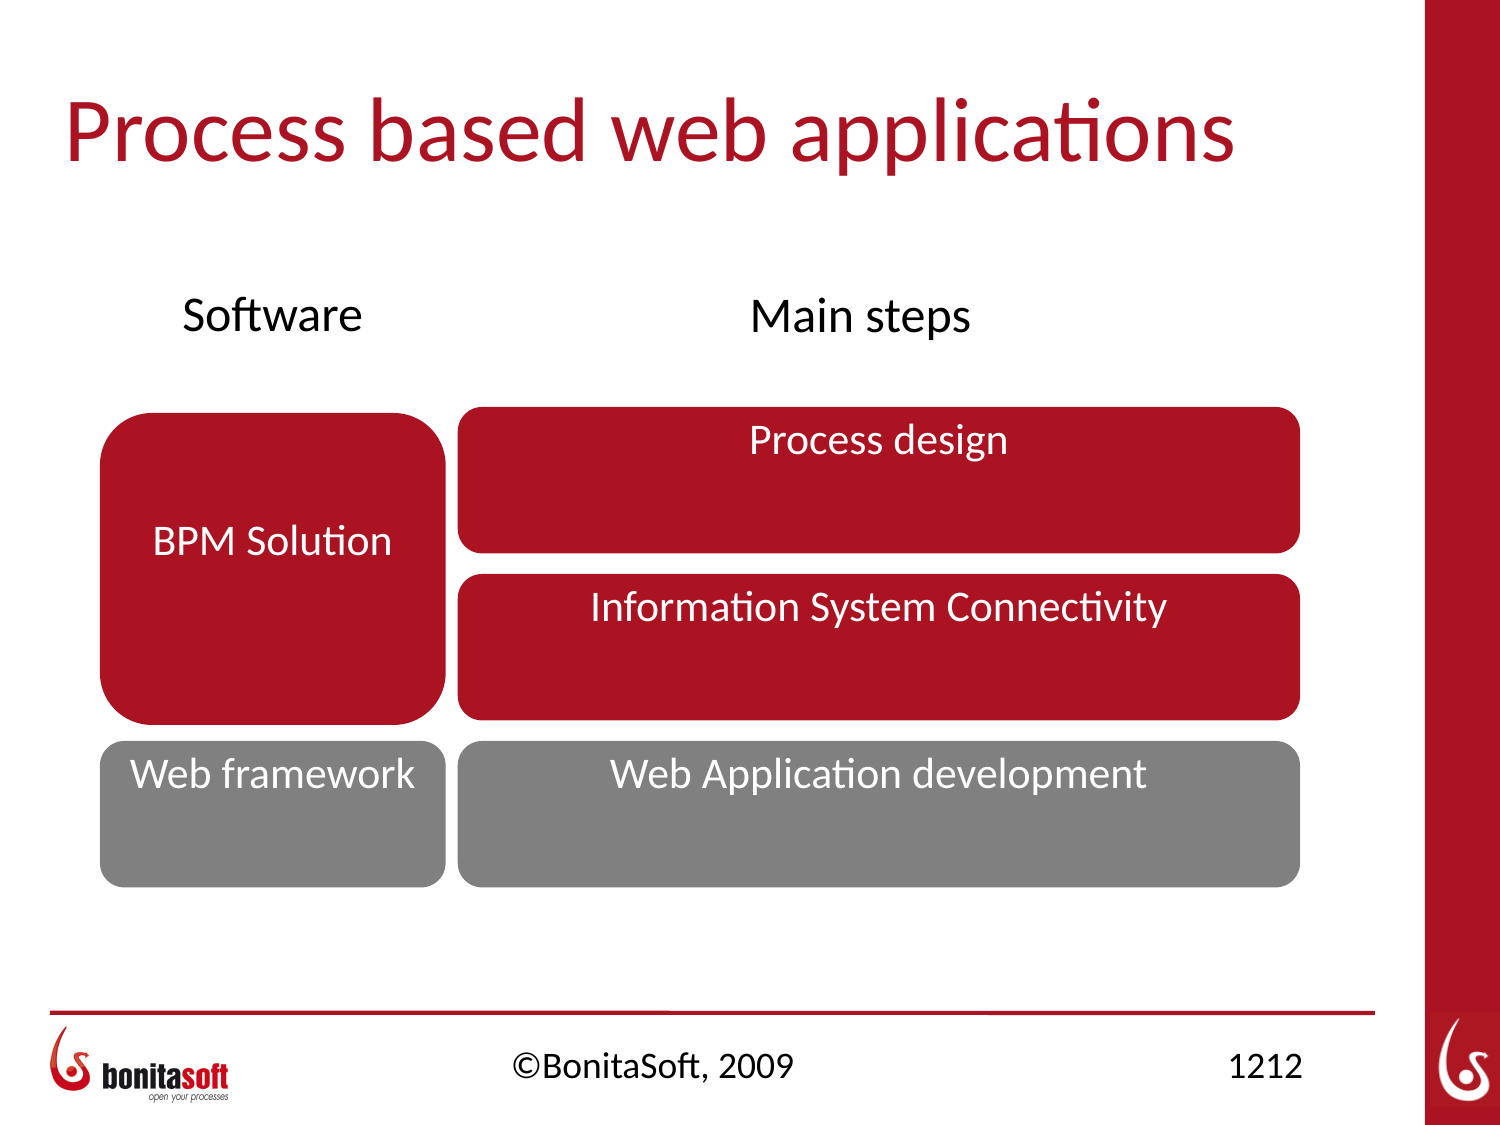

# Process based web applications
Software
Main steps
Process design
BPM Solution
Information System Connectivity
Web framework
Web Application development
<footer>©BonitaSoft, 2009